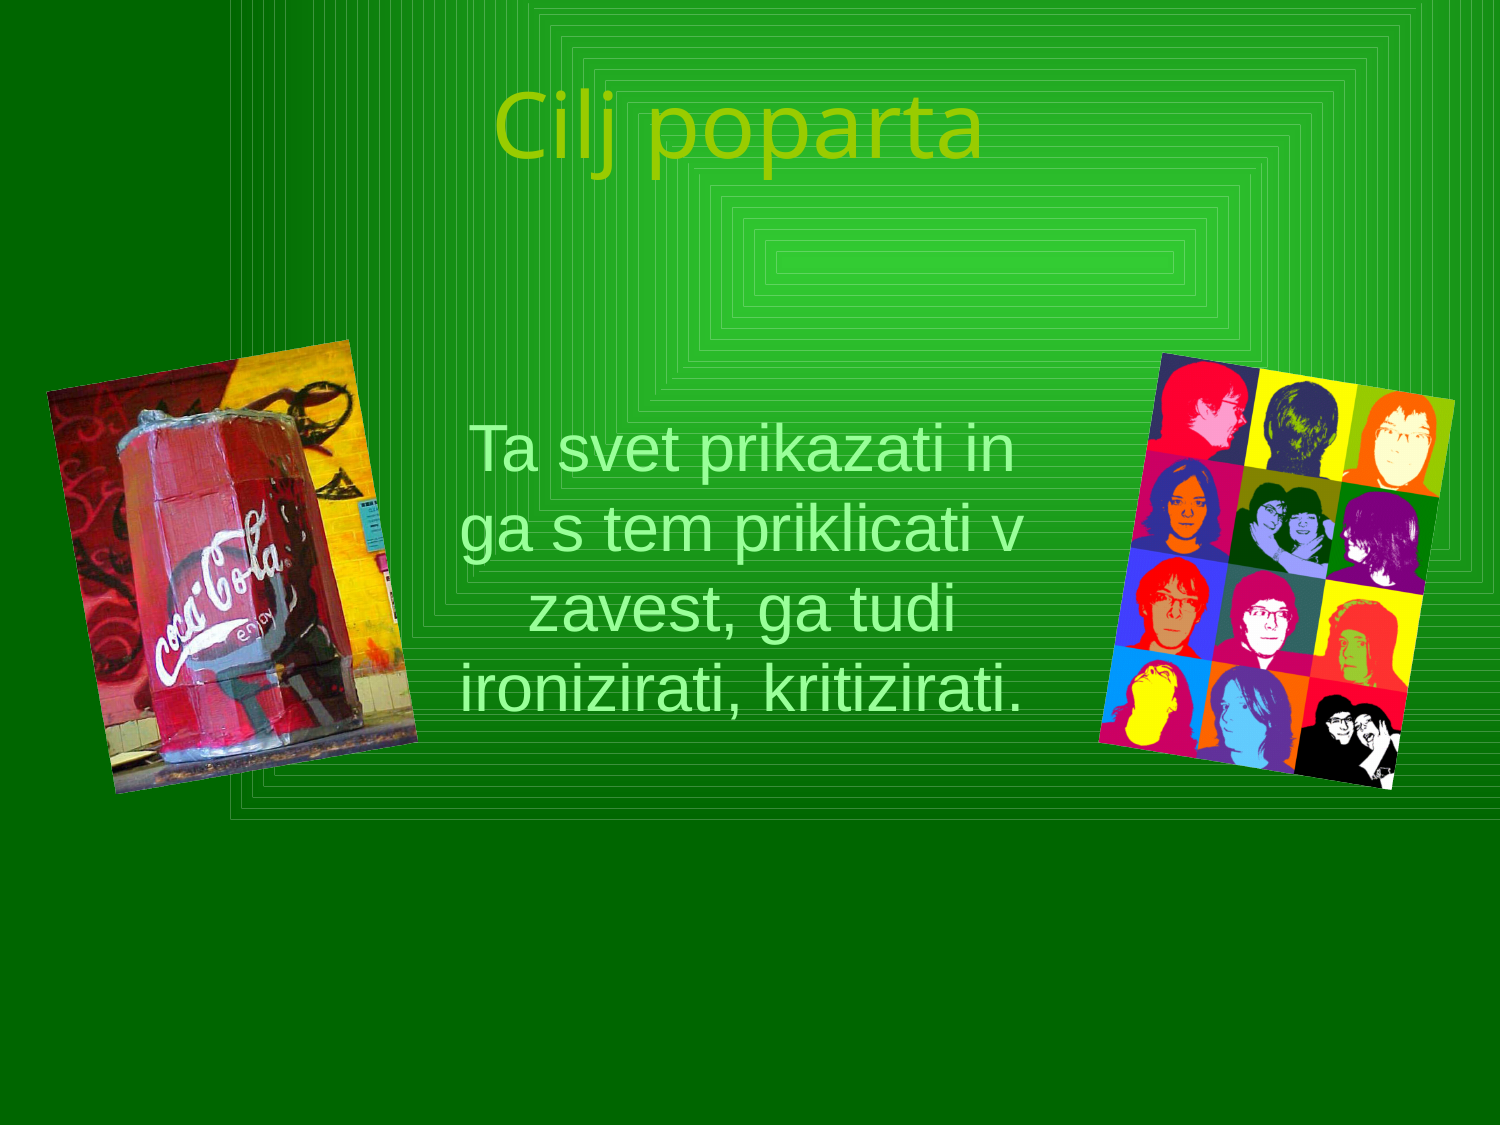

# Cilj poparta
	Ta svet prikazati in ga s tem priklicati v zavest, ga tudi ironizirati, kritizirati.